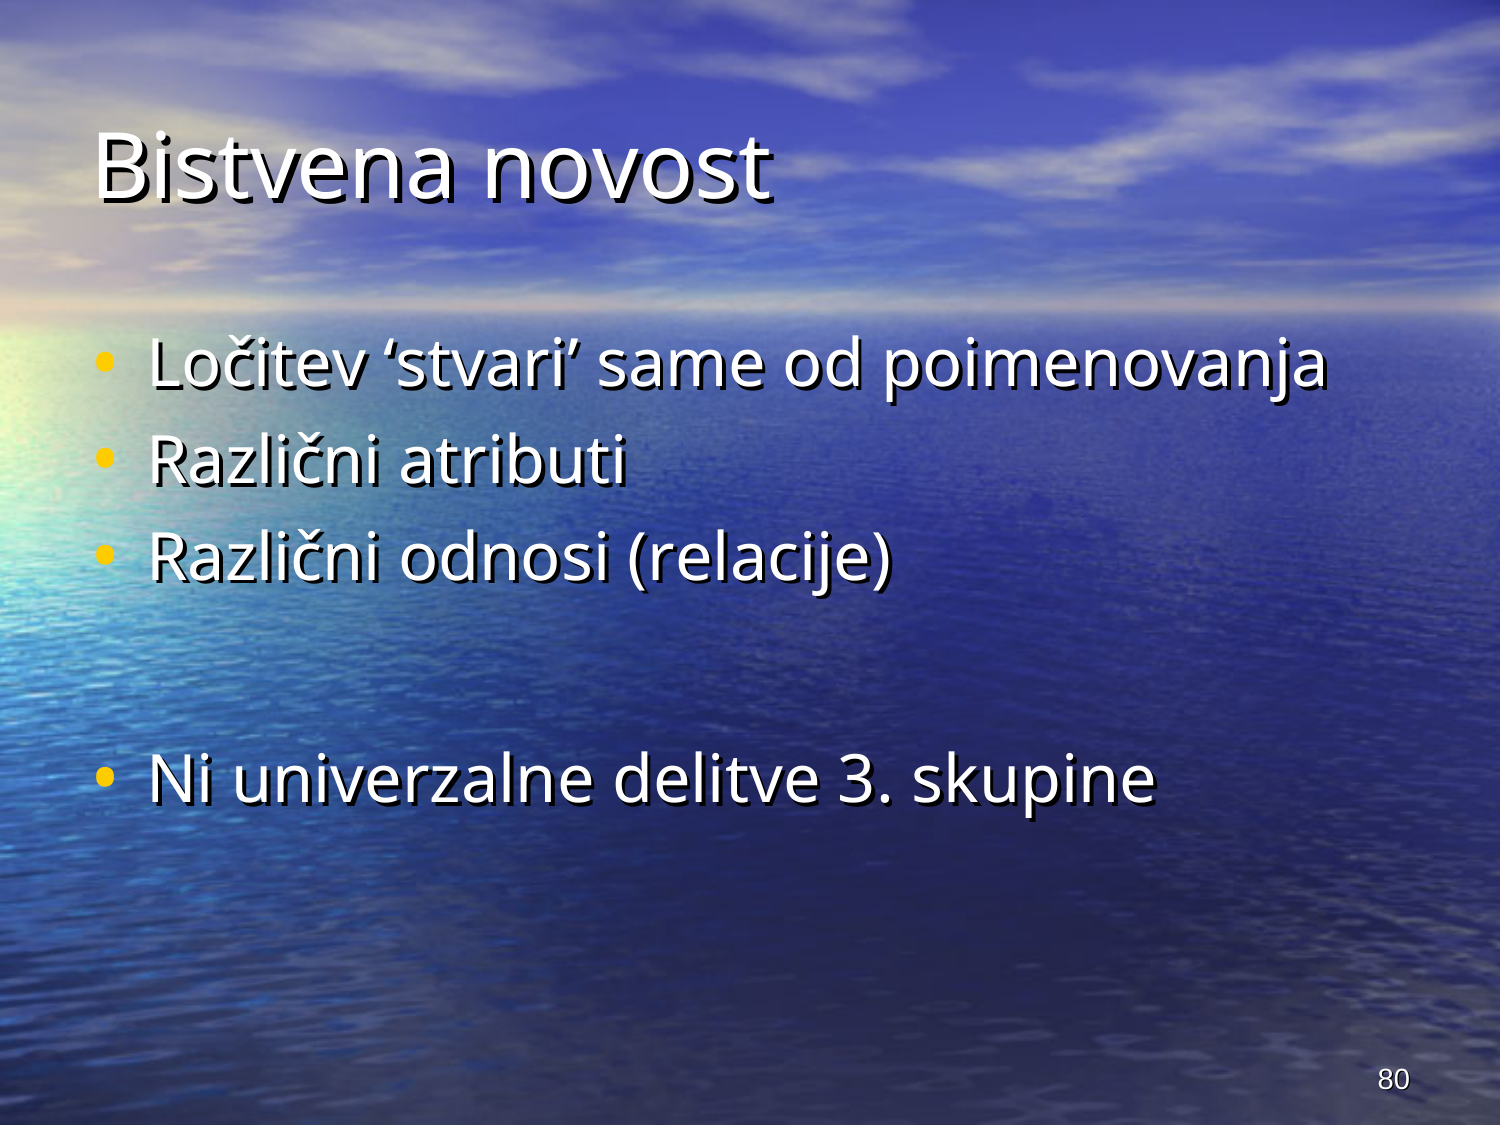

# Bistvena novost
Ločitev ‘stvari’ same od poimenovanja
Različni atributi
Različni odnosi (relacije)
Ni univerzalne delitve 3. skupine